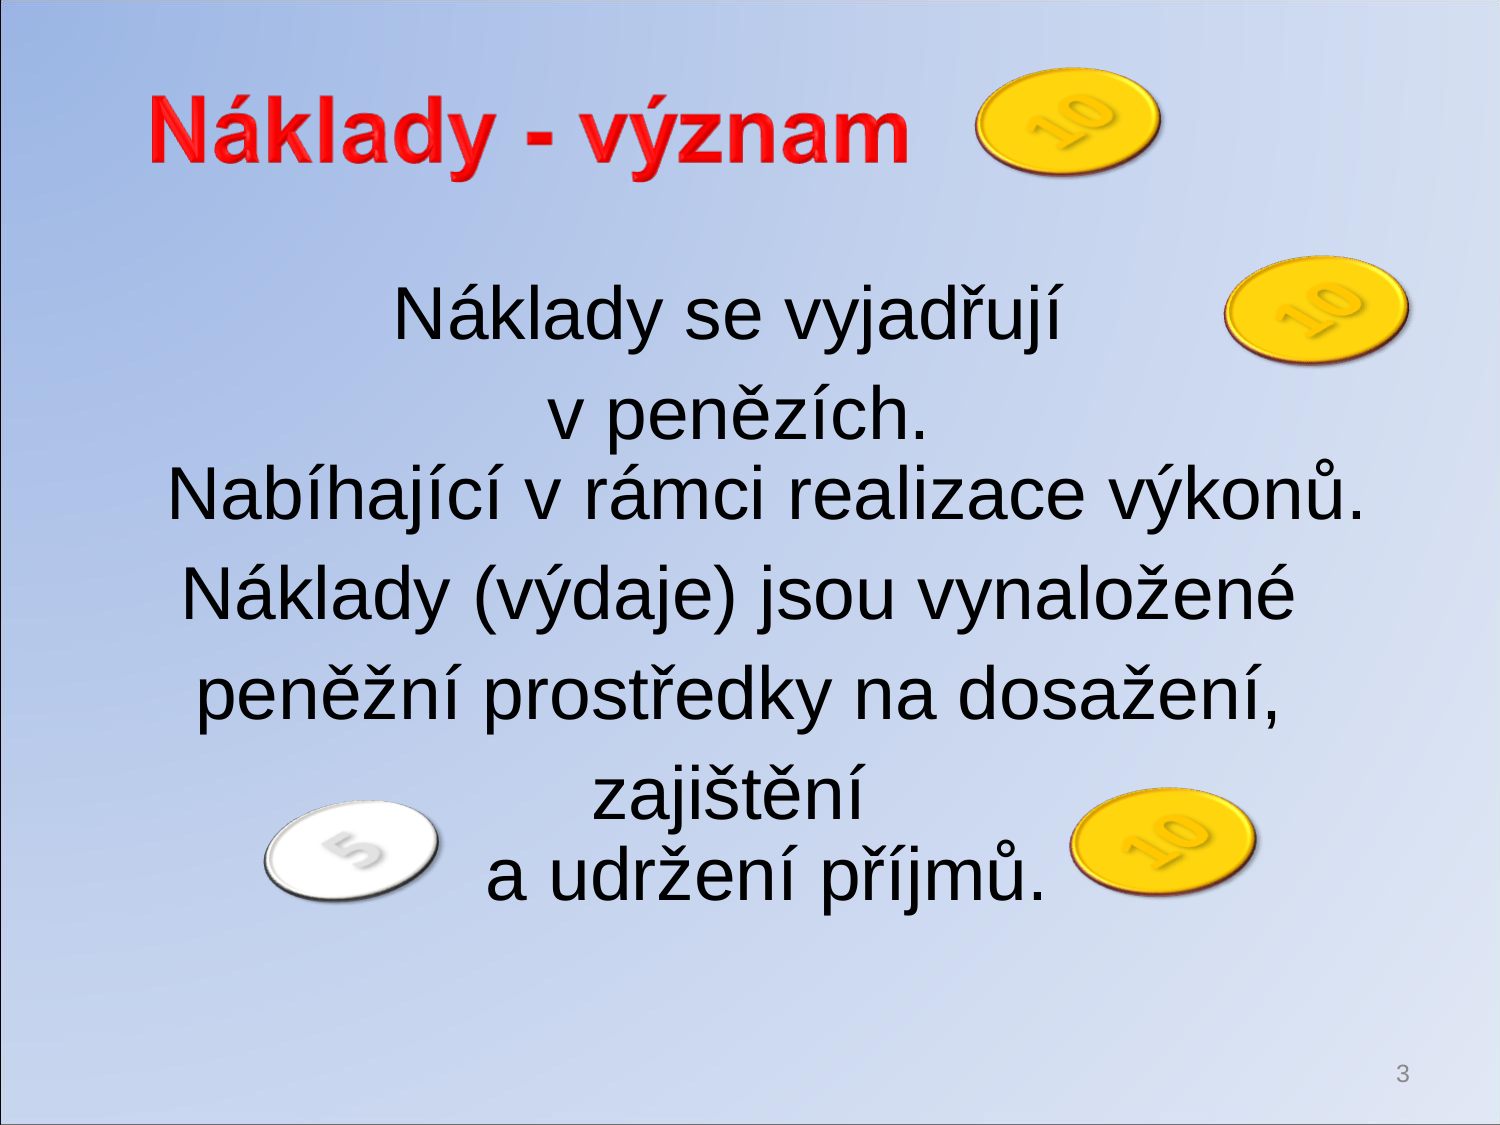

# Náklady se vyjadřují
v penězích.
 Nabíhající v rámci realizace výkonů.
Náklady (výdaje) jsou vynaložené
peněžní prostředky na dosažení,
zajištění
a udržení příjmů.